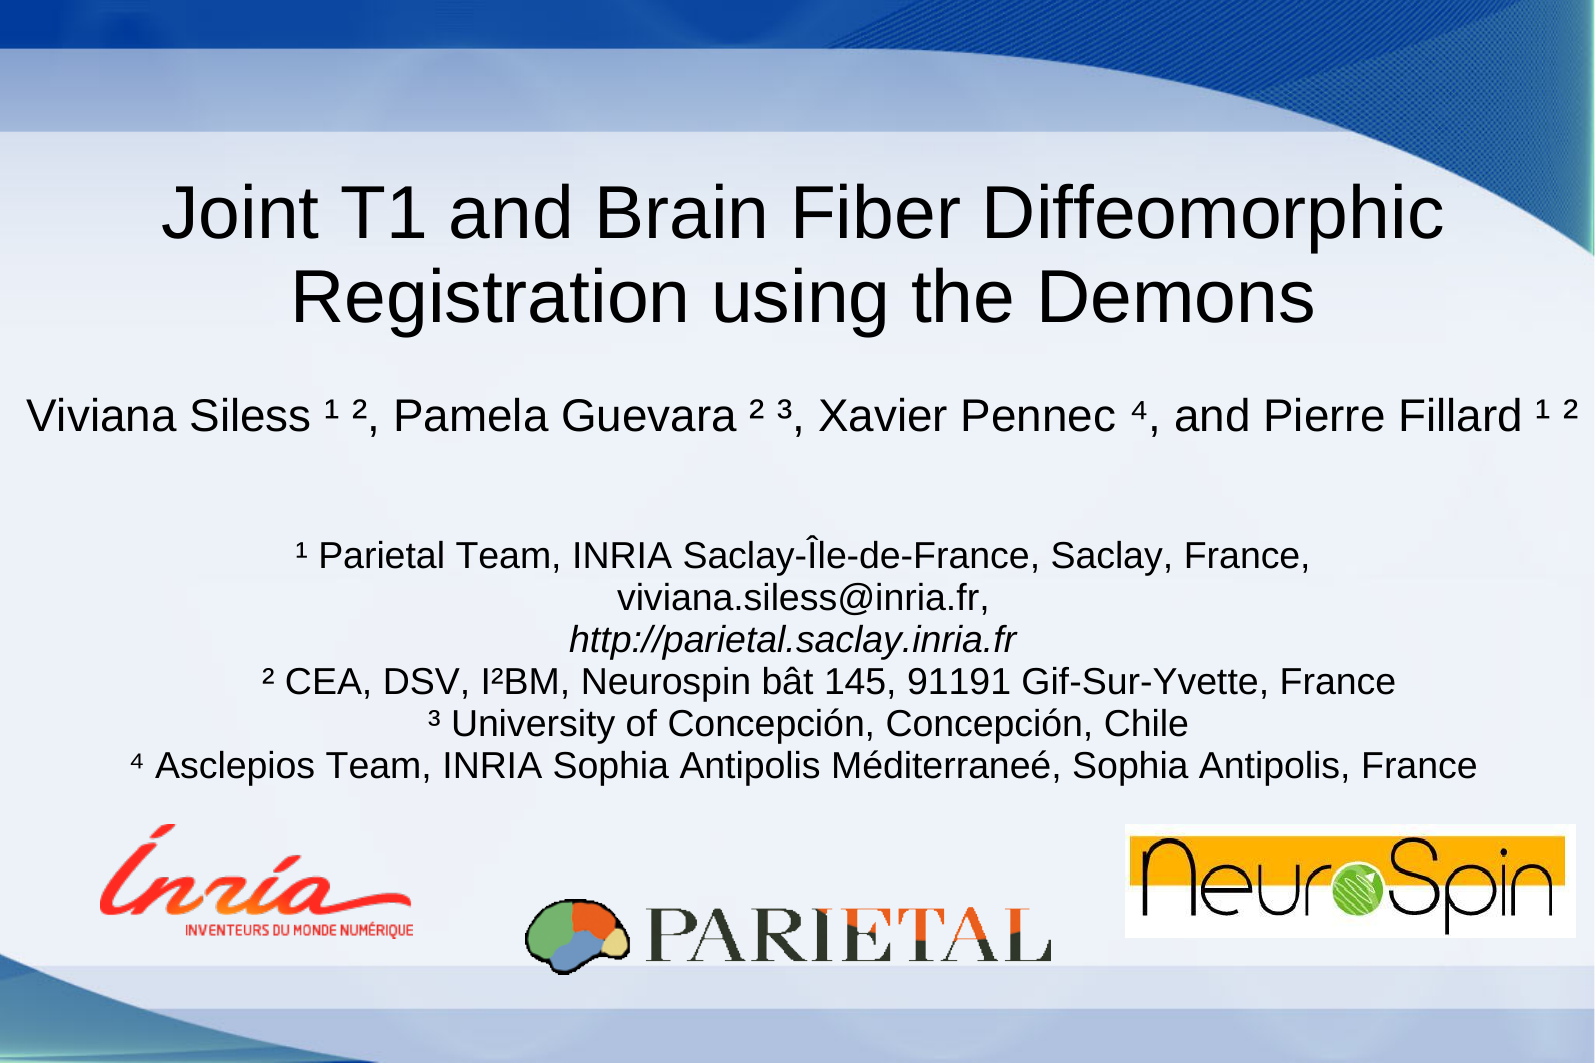

# Joint T1 and Brain Fiber Diffeomorphic
Registration using the Demons
Viviana Siless ¹ ², Pamela Guevara ² ³, Xavier Pennec ⁴, and Pierre Fillard ¹ ²
¹ Parietal Team, INRIA Saclay-Île-de-France, Saclay, France,
viviana.siless@inria.fr,
http://parietal.saclay.inria.fr
 ² CEA, DSV, I²BM, Neurospin bât 145, 91191 Gif-Sur-Yvette, France
 ³ University of Concepción, Concepción, Chile
⁴ Asclepios Team, INRIA Sophia Antipolis Méditerraneé, Sophia Antipolis, France